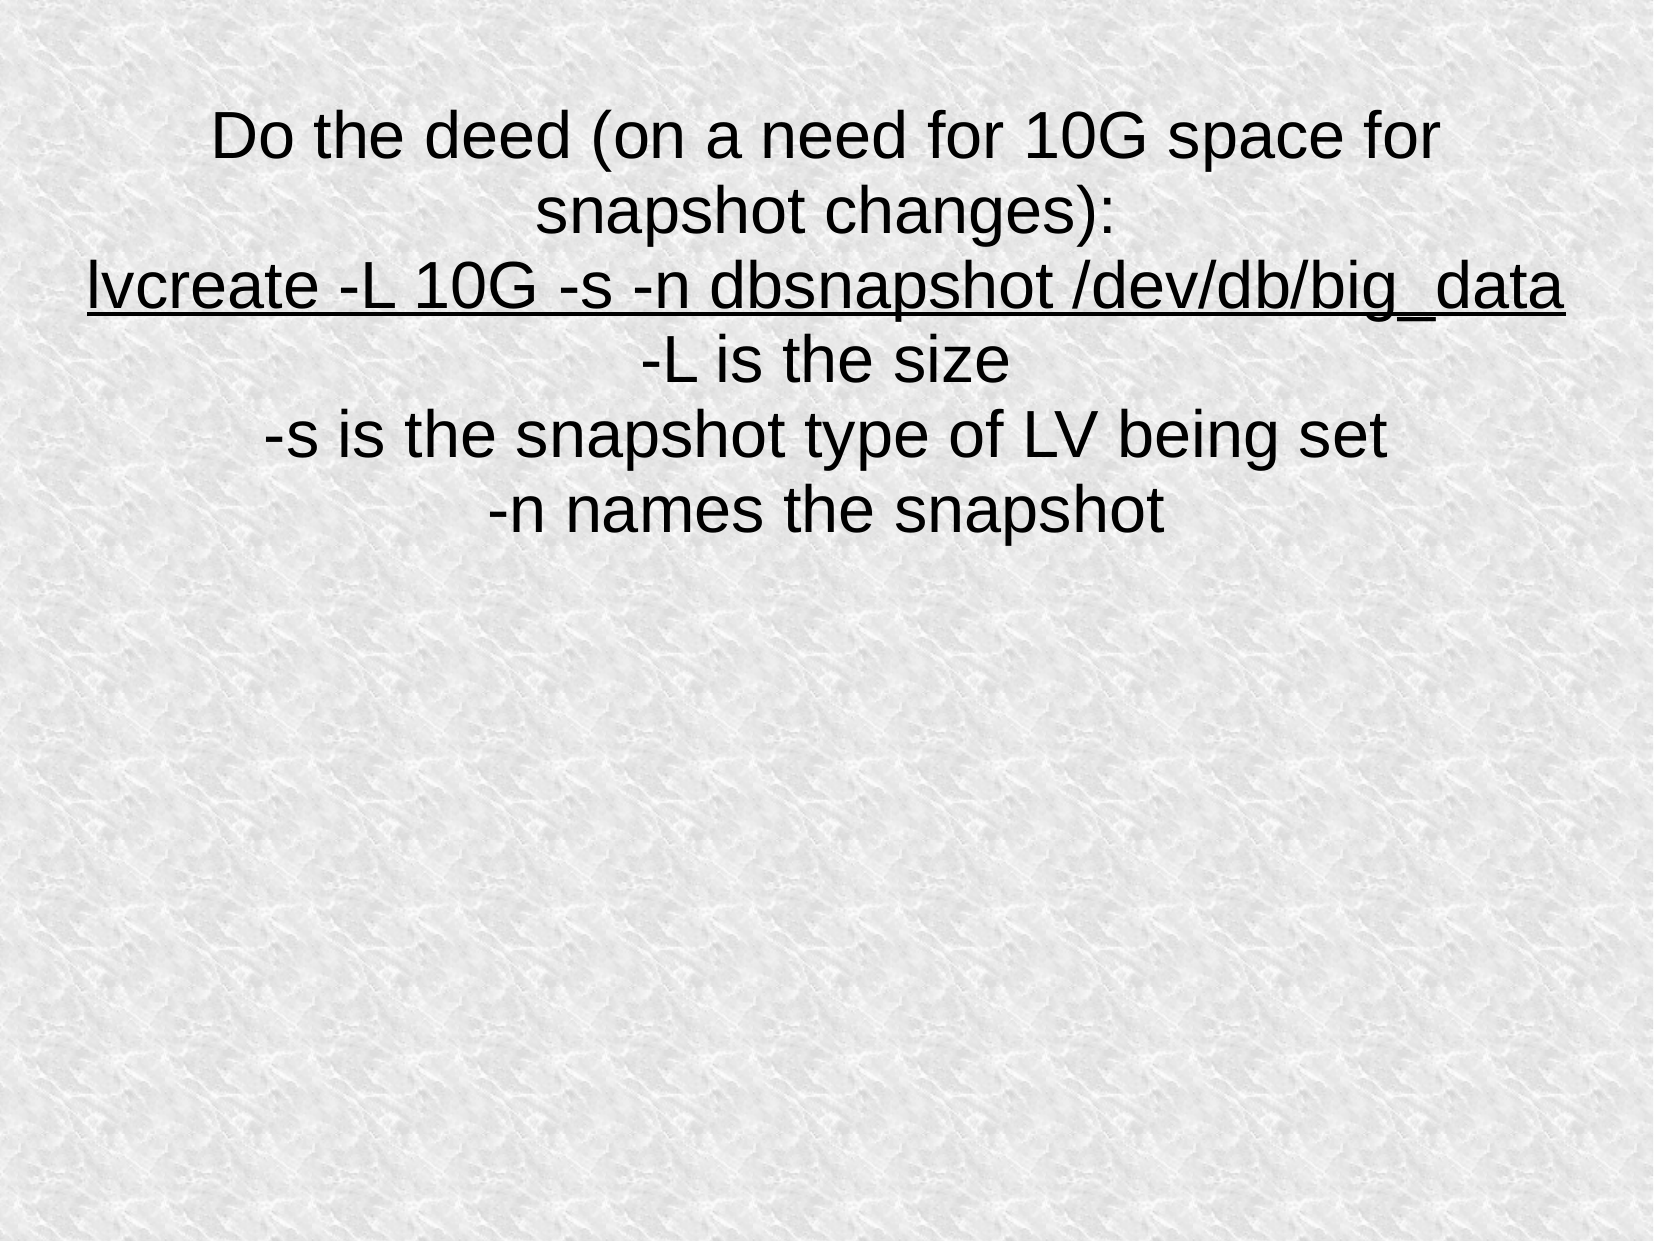

# Do the deed (on a need for 10G space for snapshot changes):
lvcreate -L 10G -s -n dbsnapshot /dev/db/big_data
-L is the size
-s is the snapshot type of LV being set
-n names the snapshot